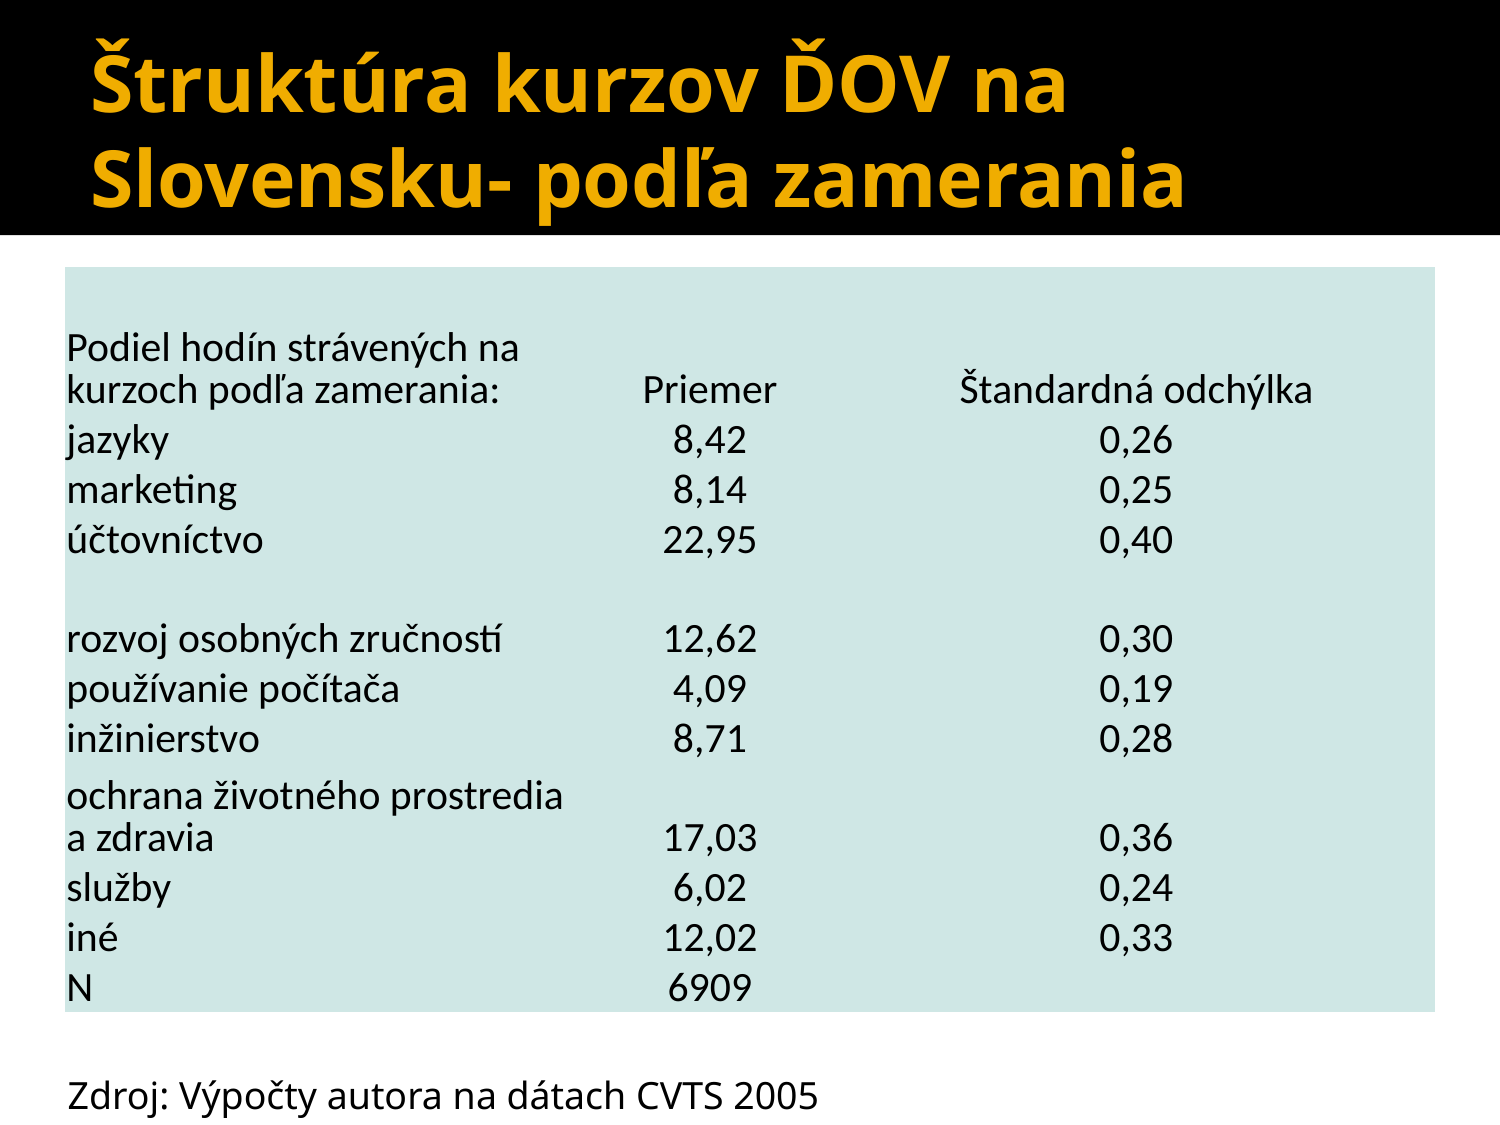

# Štruktúra kurzov ĎOV na Slovensku- podľa zamerania
| Podiel hodín strávených na kurzoch podľa zamerania: | Priemer | Štandardná odchýlka |
| --- | --- | --- |
| jazyky | 8,42 | 0,26 |
| marketing | 8,14 | 0,25 |
| účtovníctvo | 22,95 | 0,40 |
| rozvoj osobných zručností | 12,62 | 0,30 |
| používanie počítača | 4,09 | 0,19 |
| inžinierstvo | 8,71 | 0,28 |
| ochrana životného prostredia a zdravia | 17,03 | 0,36 |
| služby | 6,02 | 0,24 |
| iné | 12,02 | 0,33 |
| N | 6909 | |
Zdroj: Výpočty autora na dátach CVTS 2005